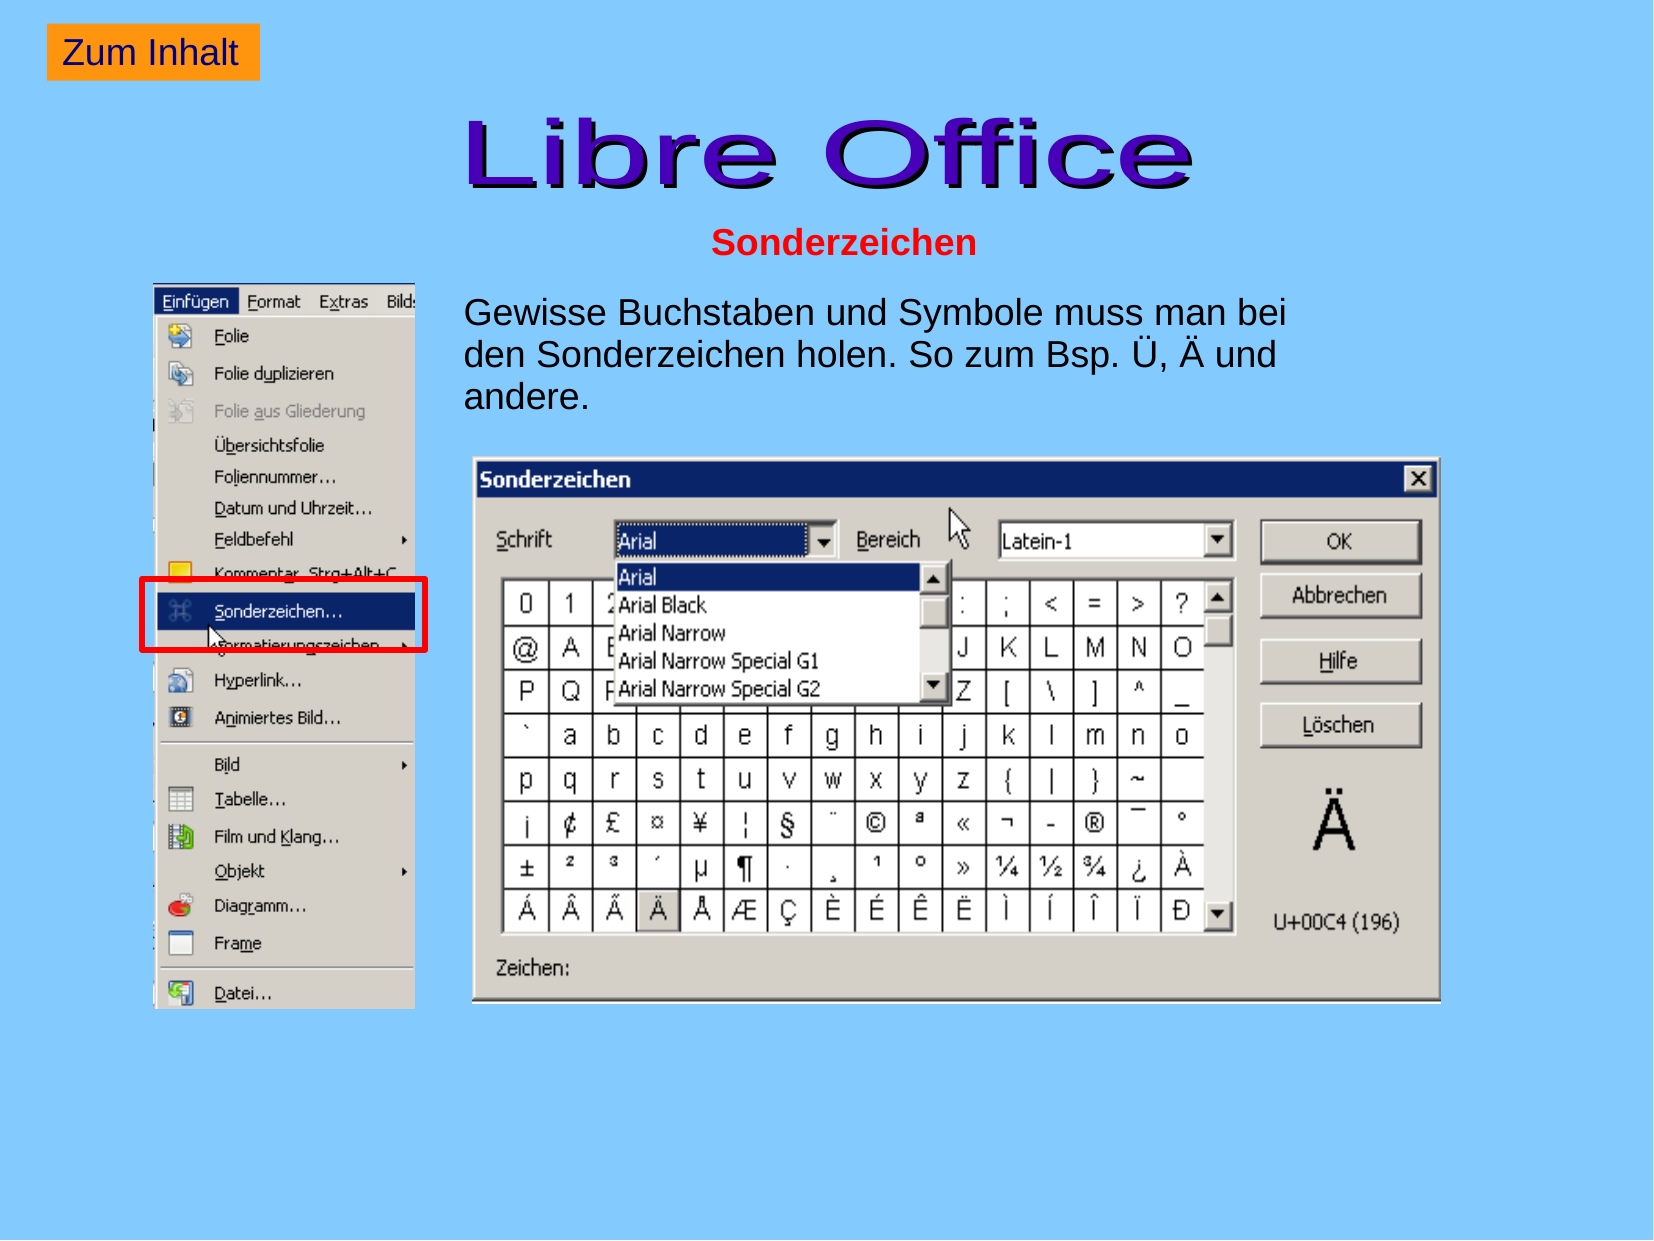

Zum Inhalt
# Libre Office
Sonderzeichen
Gewisse Buchstaben und Symbole muss man bei den Sonderzeichen holen. So zum Bsp. Ü, Ä und andere.